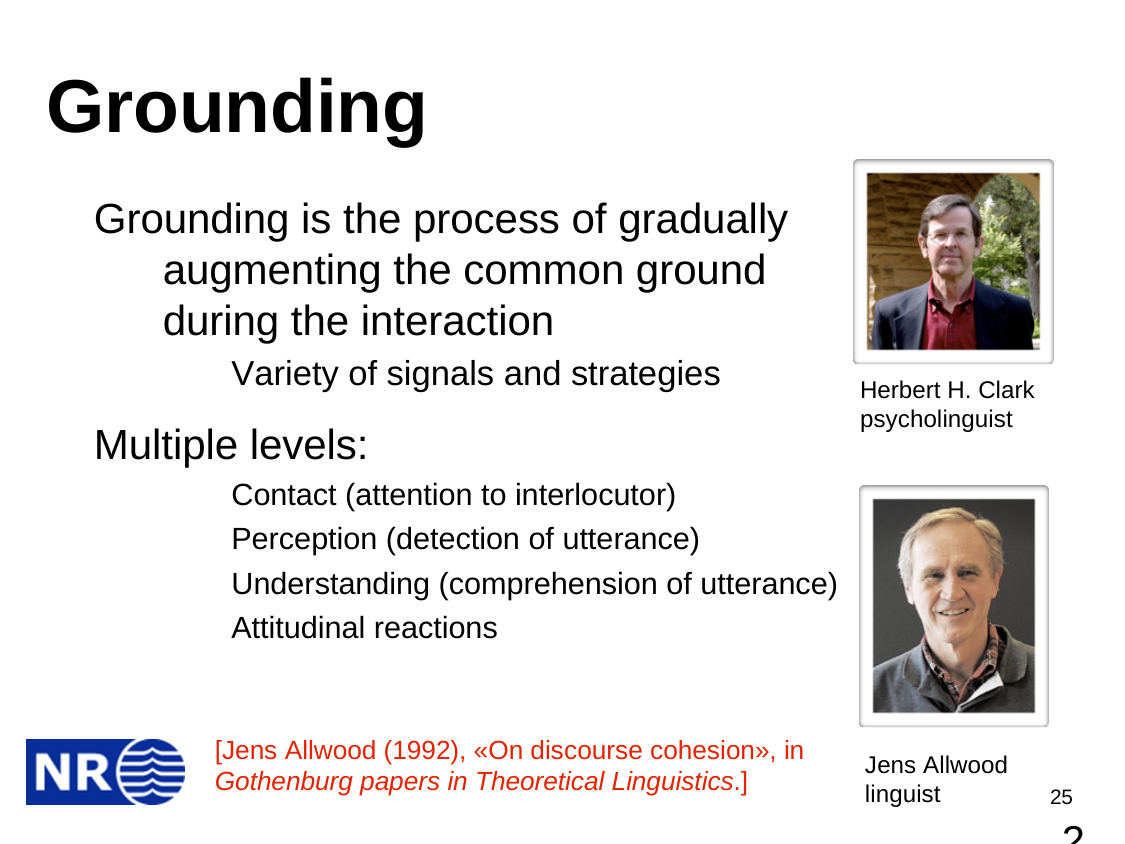

# Grounding
Grounding is the process of gradually augmenting the common ground during the interaction
Variety of signals and strategies
Multiple levels:
Contact (attention to interlocutor)
Perception (detection of utterance)
Understanding (comprehension of utterance)
Attitudinal reactions
Herbert H. Clark
psycholinguist
[Jens Allwood (1992), «On discourse cohesion», in Gothenburg papers in Theoretical Linguistics.]
Jens Allwood linguist
25
25